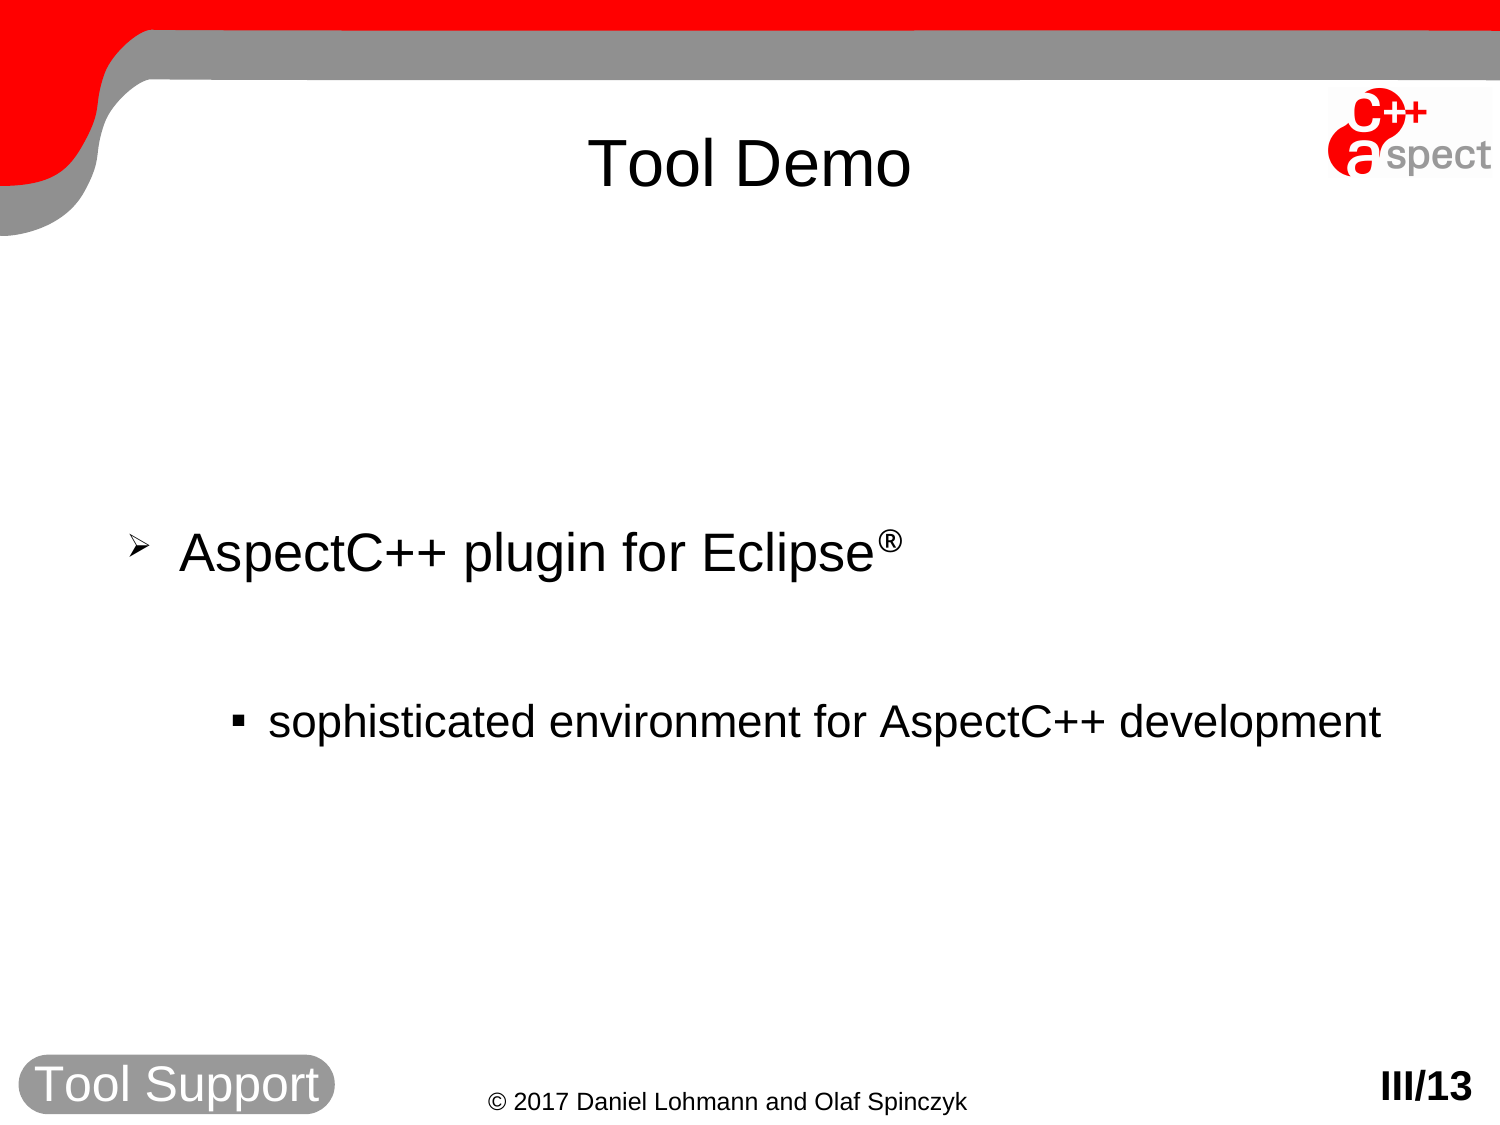

# Tool Demo
AspectC++ plugin for Eclipse®
sophisticated environment for AspectC++ development